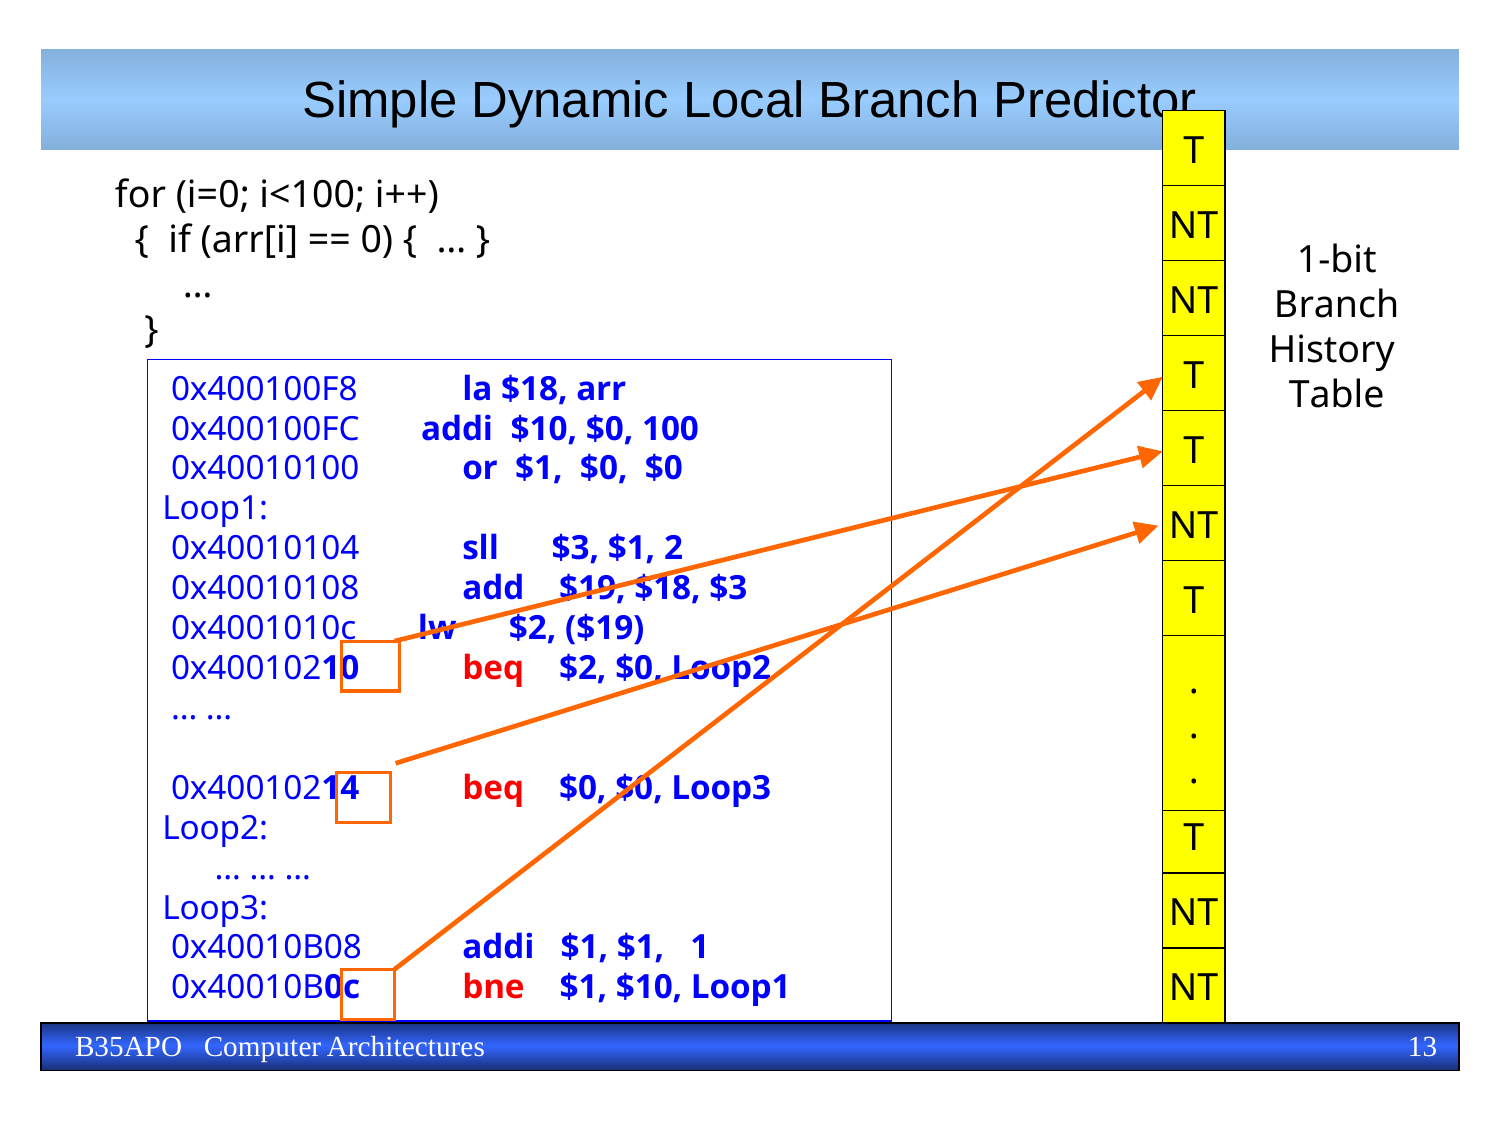

# Simple Dynamic Local Branch Predictor
T
for (i=0; i<100; i++)
 { if (arr[i] == 0) { … }
 …
 }
NT
1-bit
Branch
History
Table
NT
T
 0x400100F8	la $18, arr
 0x400100FC addi $10, $0, 100
 0x40010100	or $1, $0, $0
Loop1:
 0x40010104	sll $3, $1, 2
 0x40010108	add $19, $18, $3
 0x4001010c lw $2, ($19)
 0x40010210	beq $2, $0, Loop2
 … …
 0x40010214	beq $0, $0, Loop3
Loop2:
 … … …
Loop3:
 0x40010B08	addi $1, $1, 1
 0x40010B0c	bne $1, $10, Loop1
T
NT
T
.
.
.
T
NT
NT
B35APO Computer Architectures
13